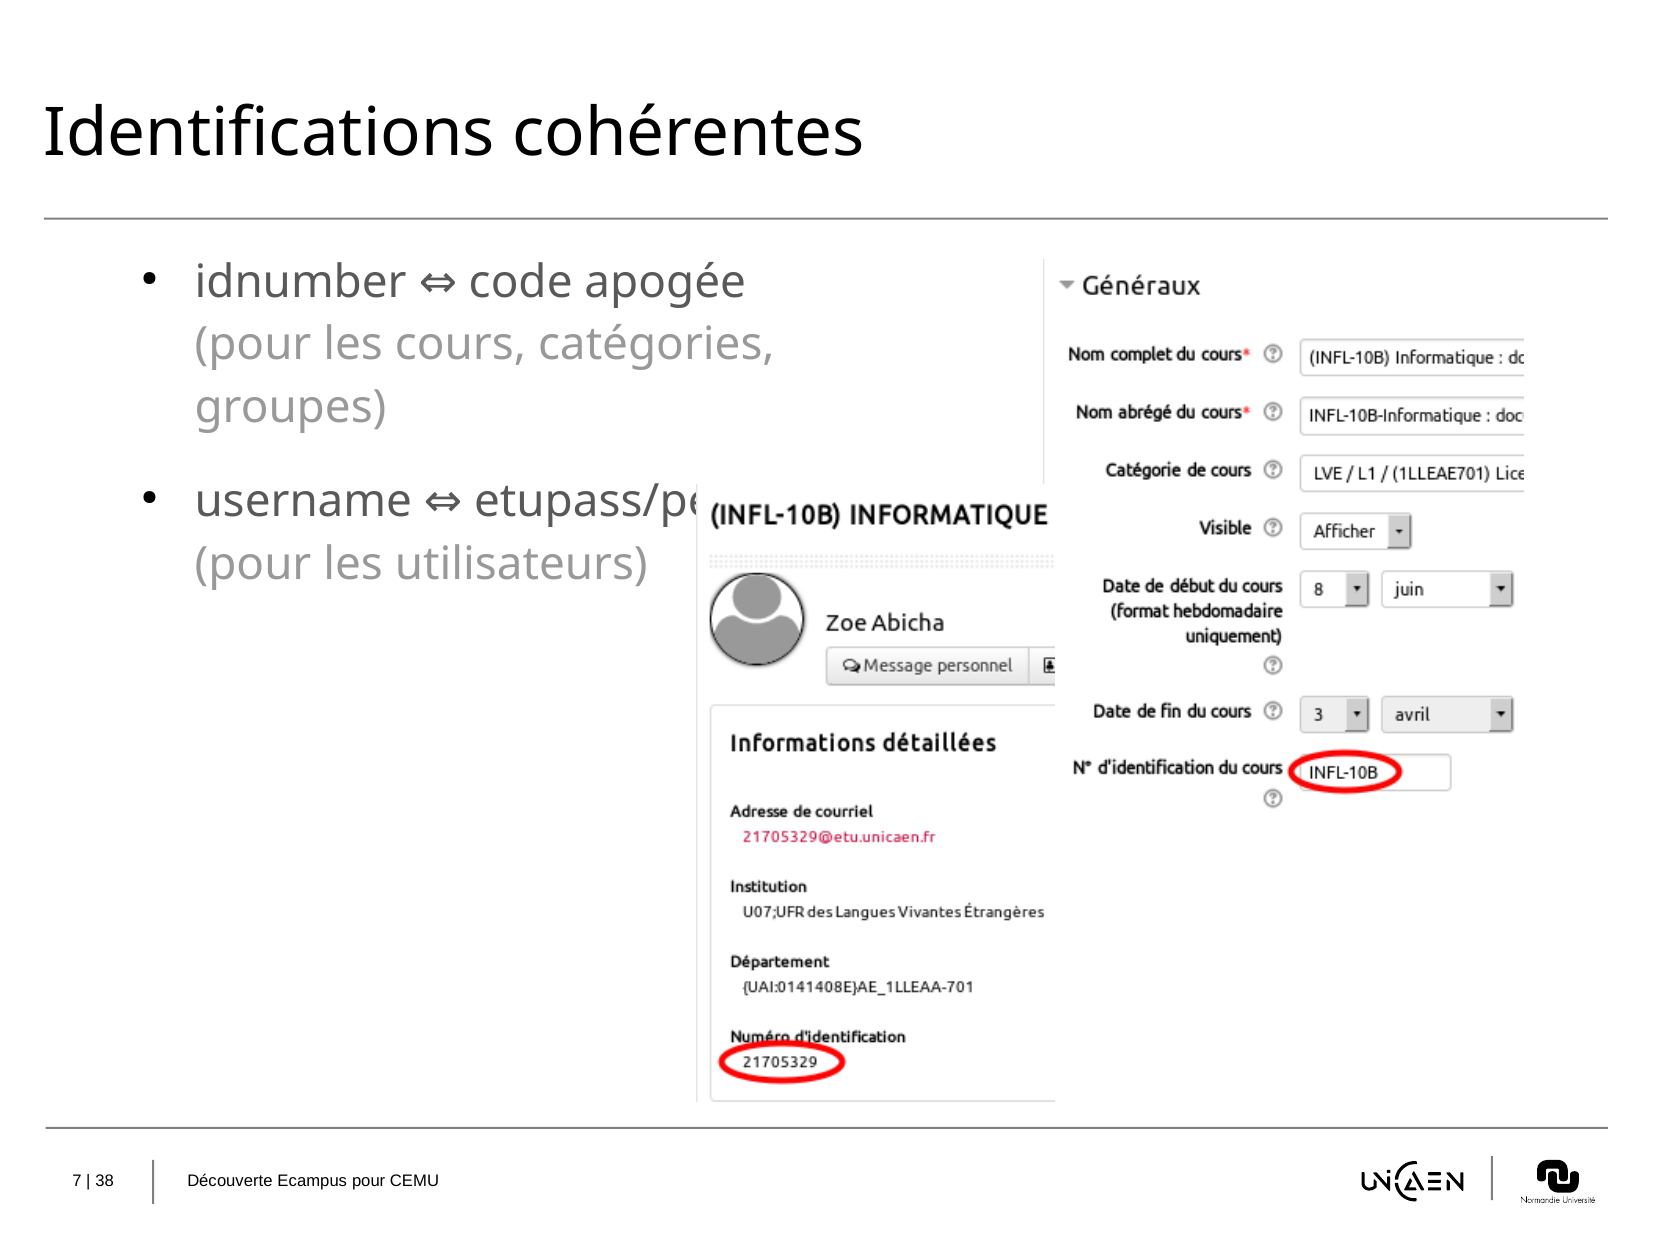

# Identifications cohérentes
idnumber ⇔ code apogée
(pour les cours, catégories, groupes)
username ⇔ etupass/persopass
(pour les utilisateurs)
7
Découverte Ecampus pourn les personnels administratifs